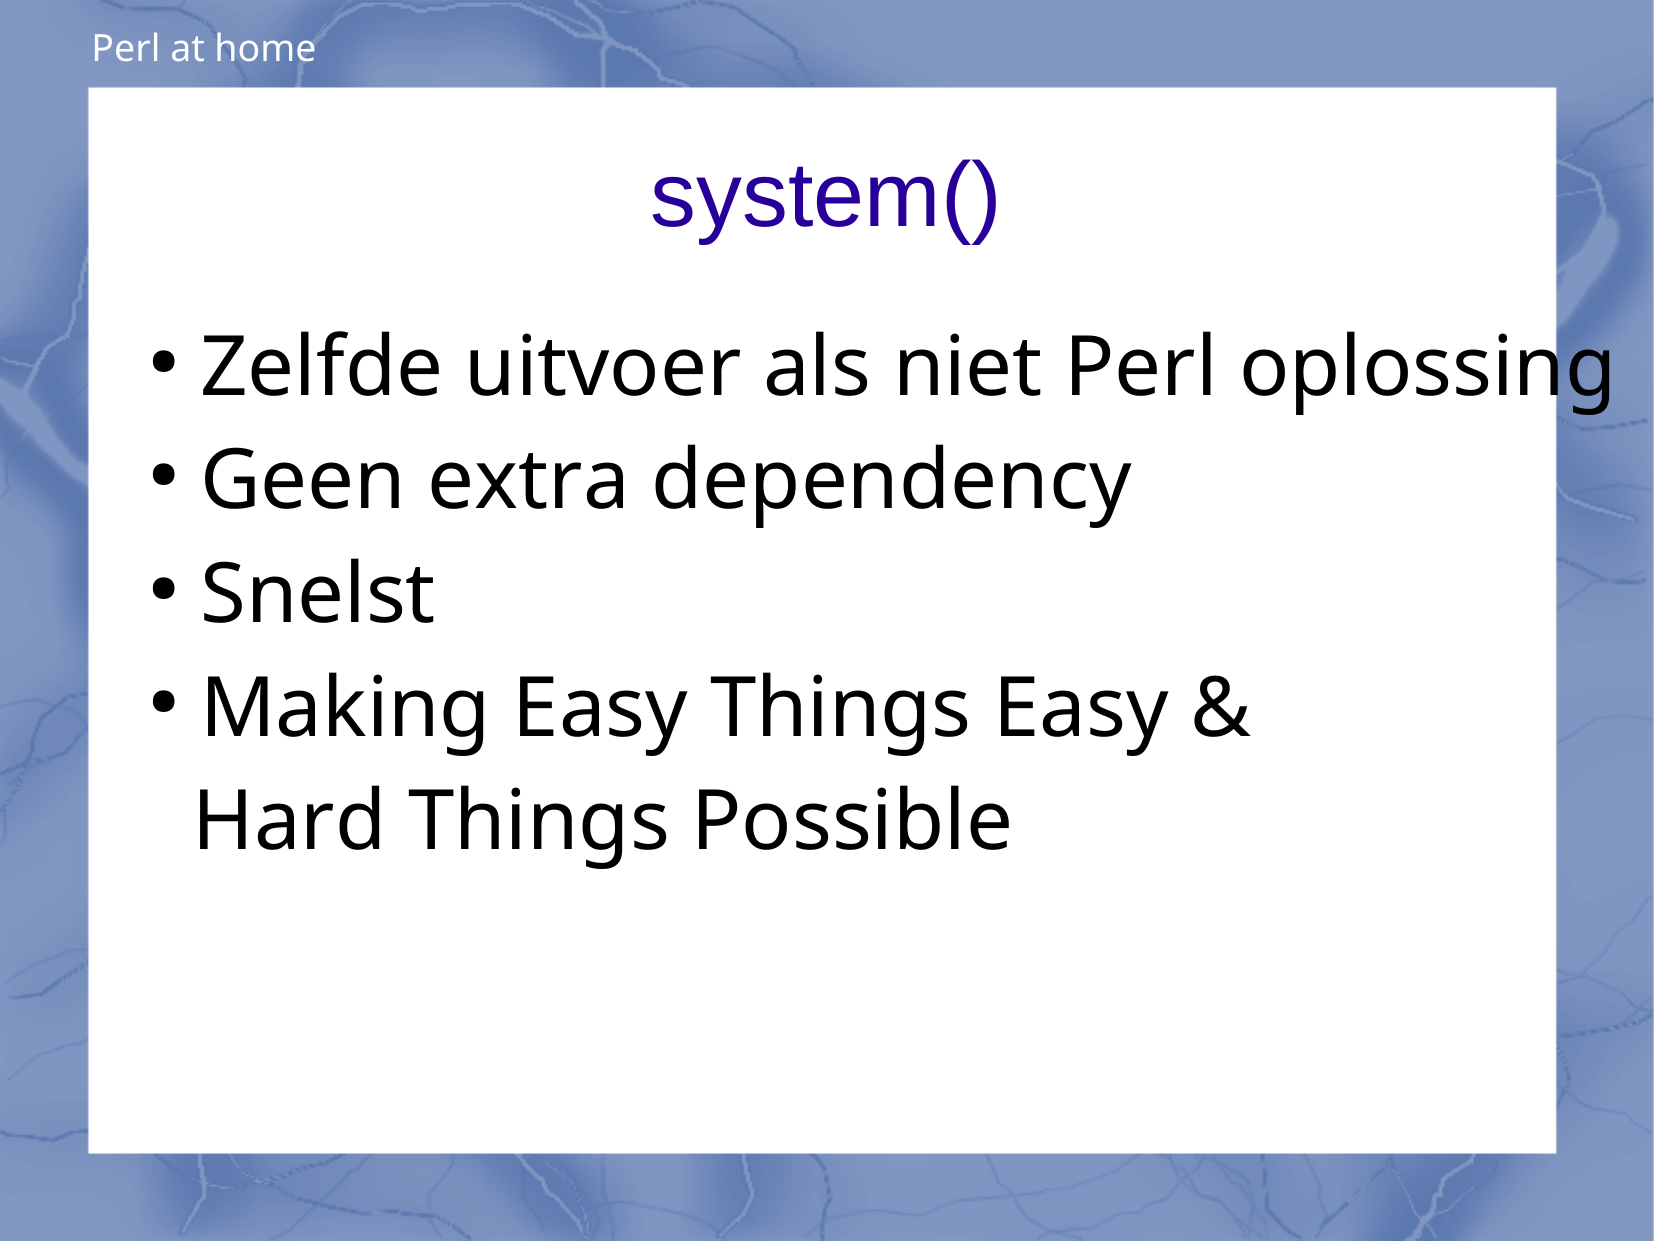

# system()
 Zelfde uitvoer als niet Perl oplossing
 Geen extra dependency
 Snelst
 Making Easy Things Easy &
 Hard Things Possible